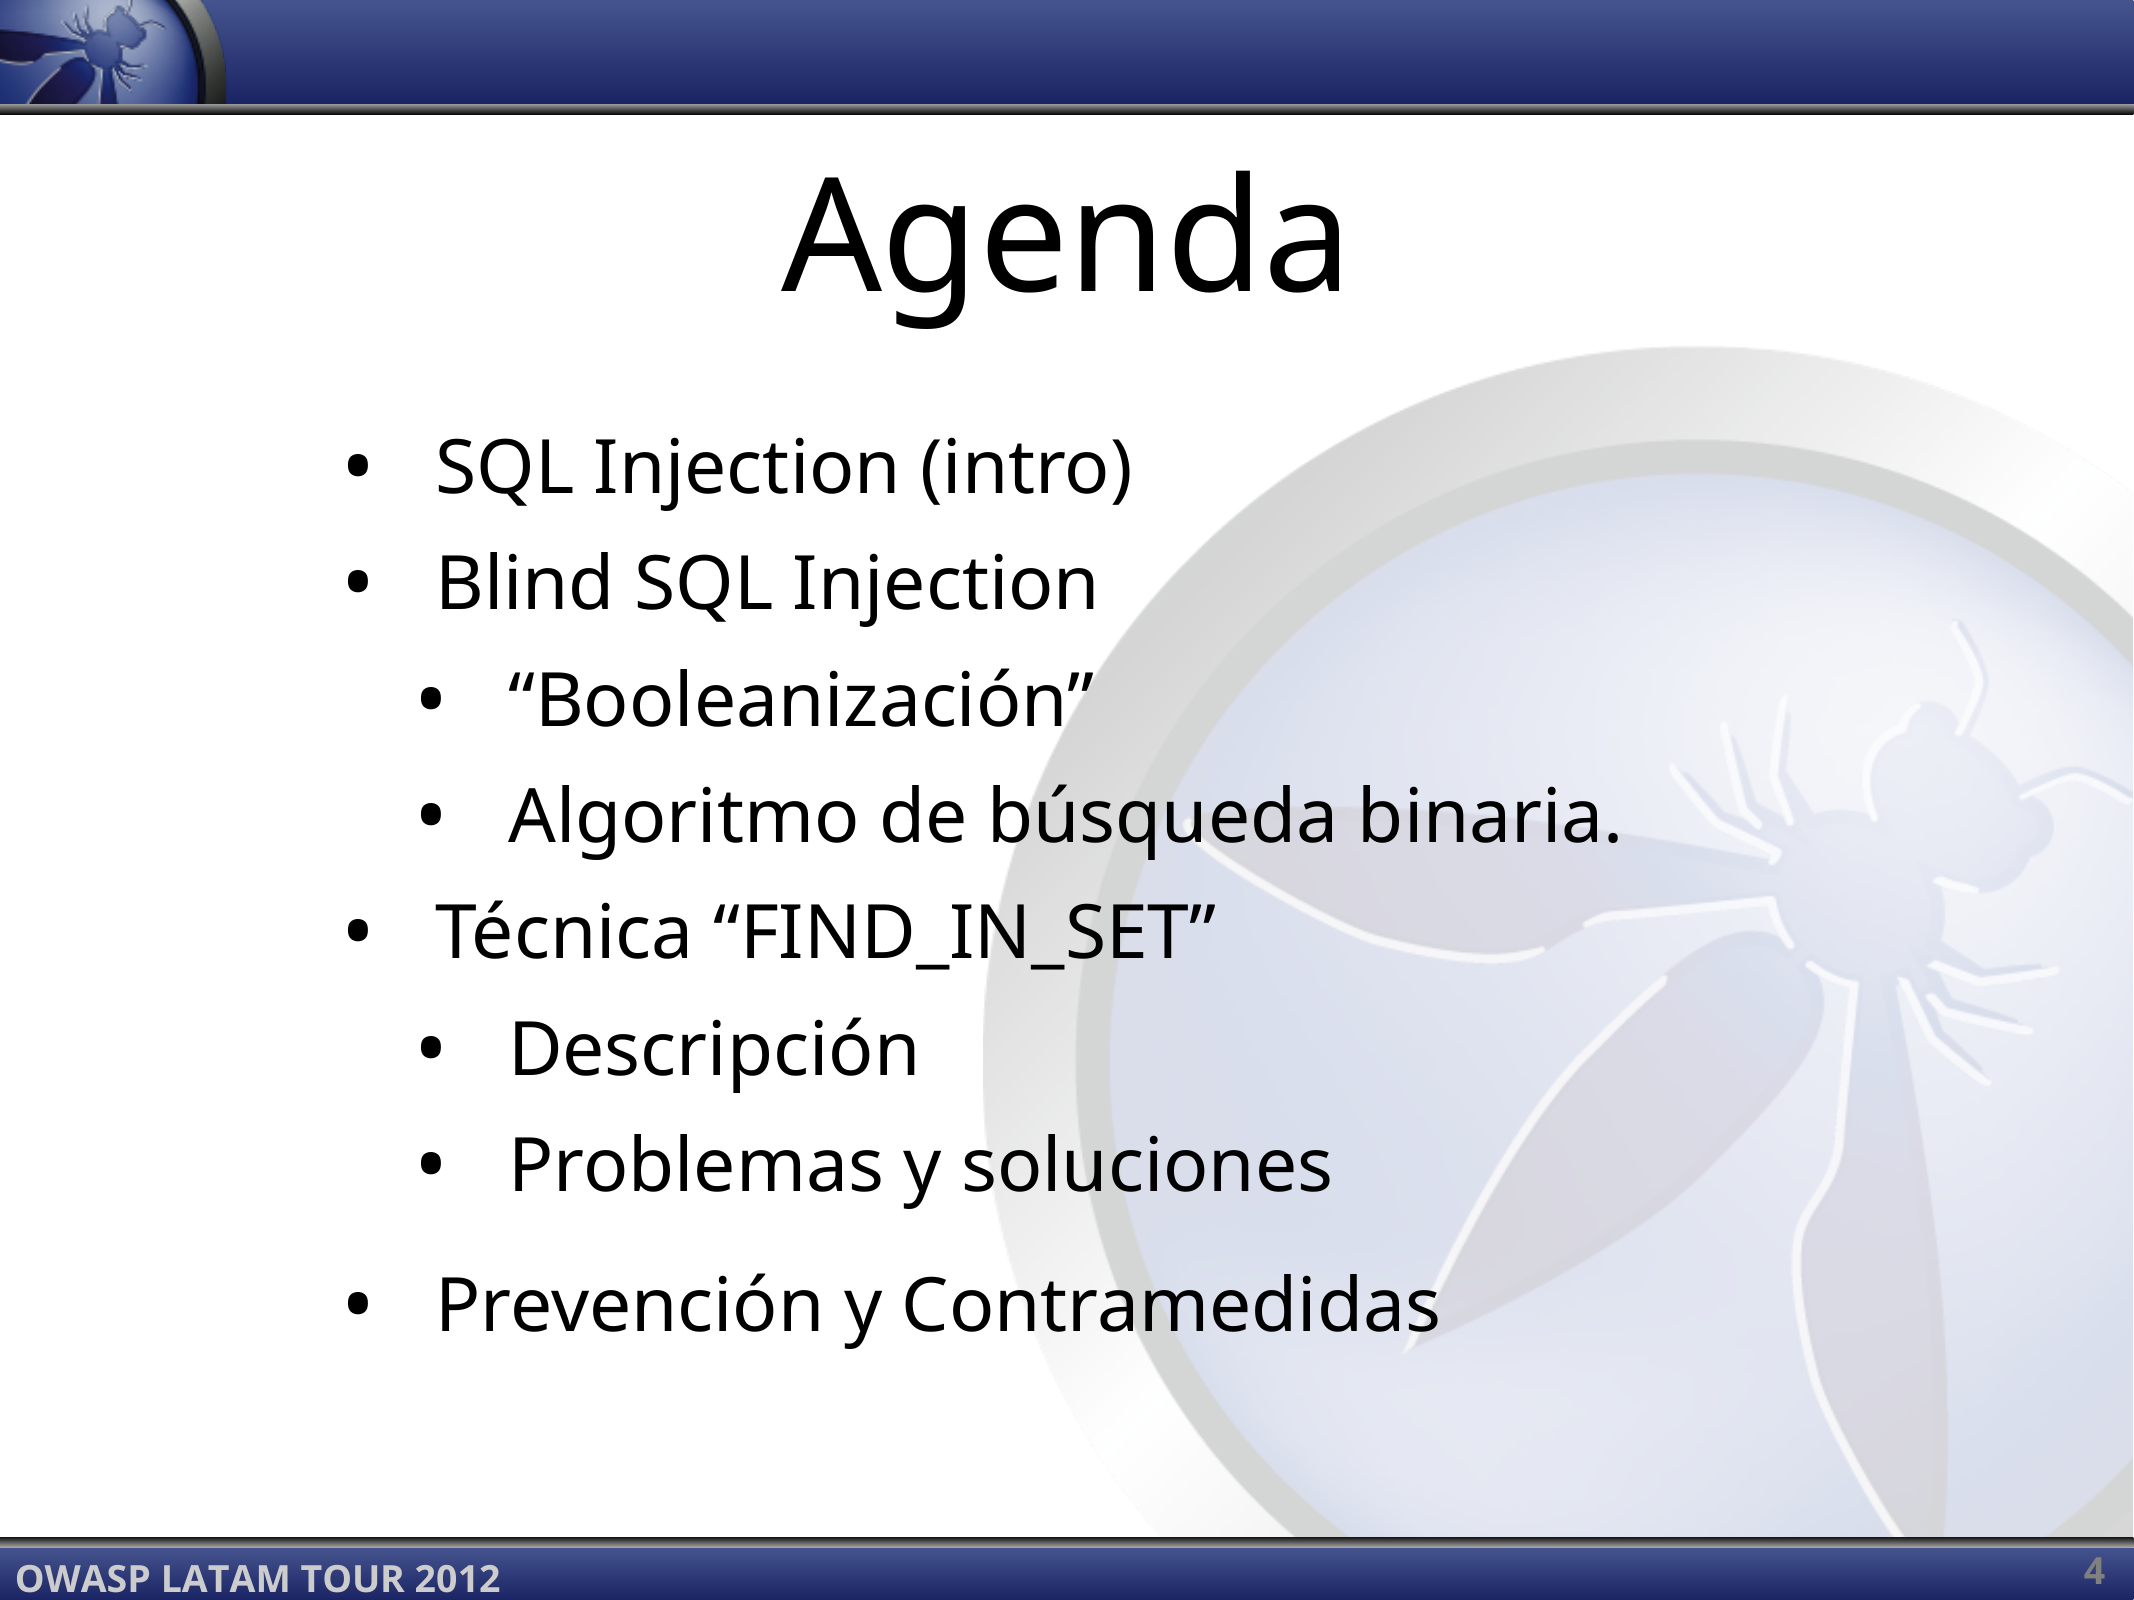

# Agenda
SQL Injection (intro)
Blind SQL Injection
“Booleanización”
Algoritmo de búsqueda binaria.
Técnica “FIND_IN_SET”
Descripción
Problemas y soluciones
Prevención y Contramedidas